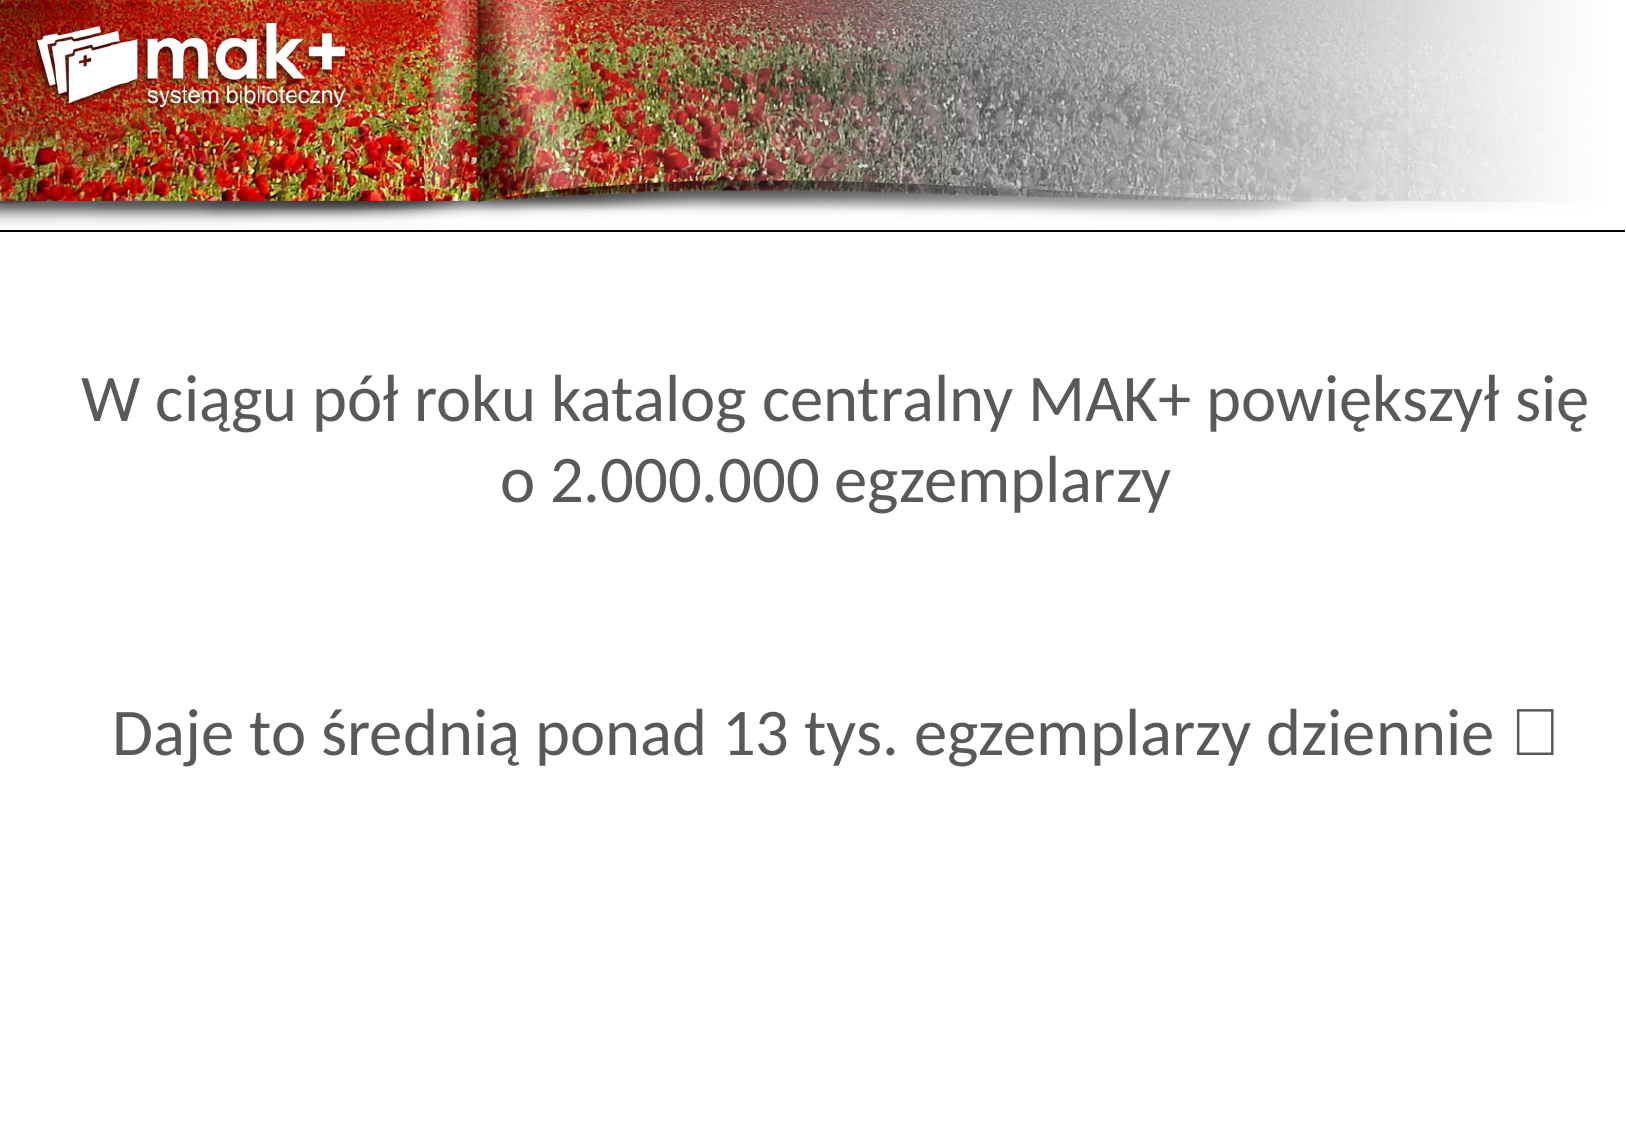

W ciągu pół roku katalog centralny MAK+ powiększył się o 2.000.000 egzemplarzy
Daje to średnią ponad 13 tys. egzemplarzy dziennie 